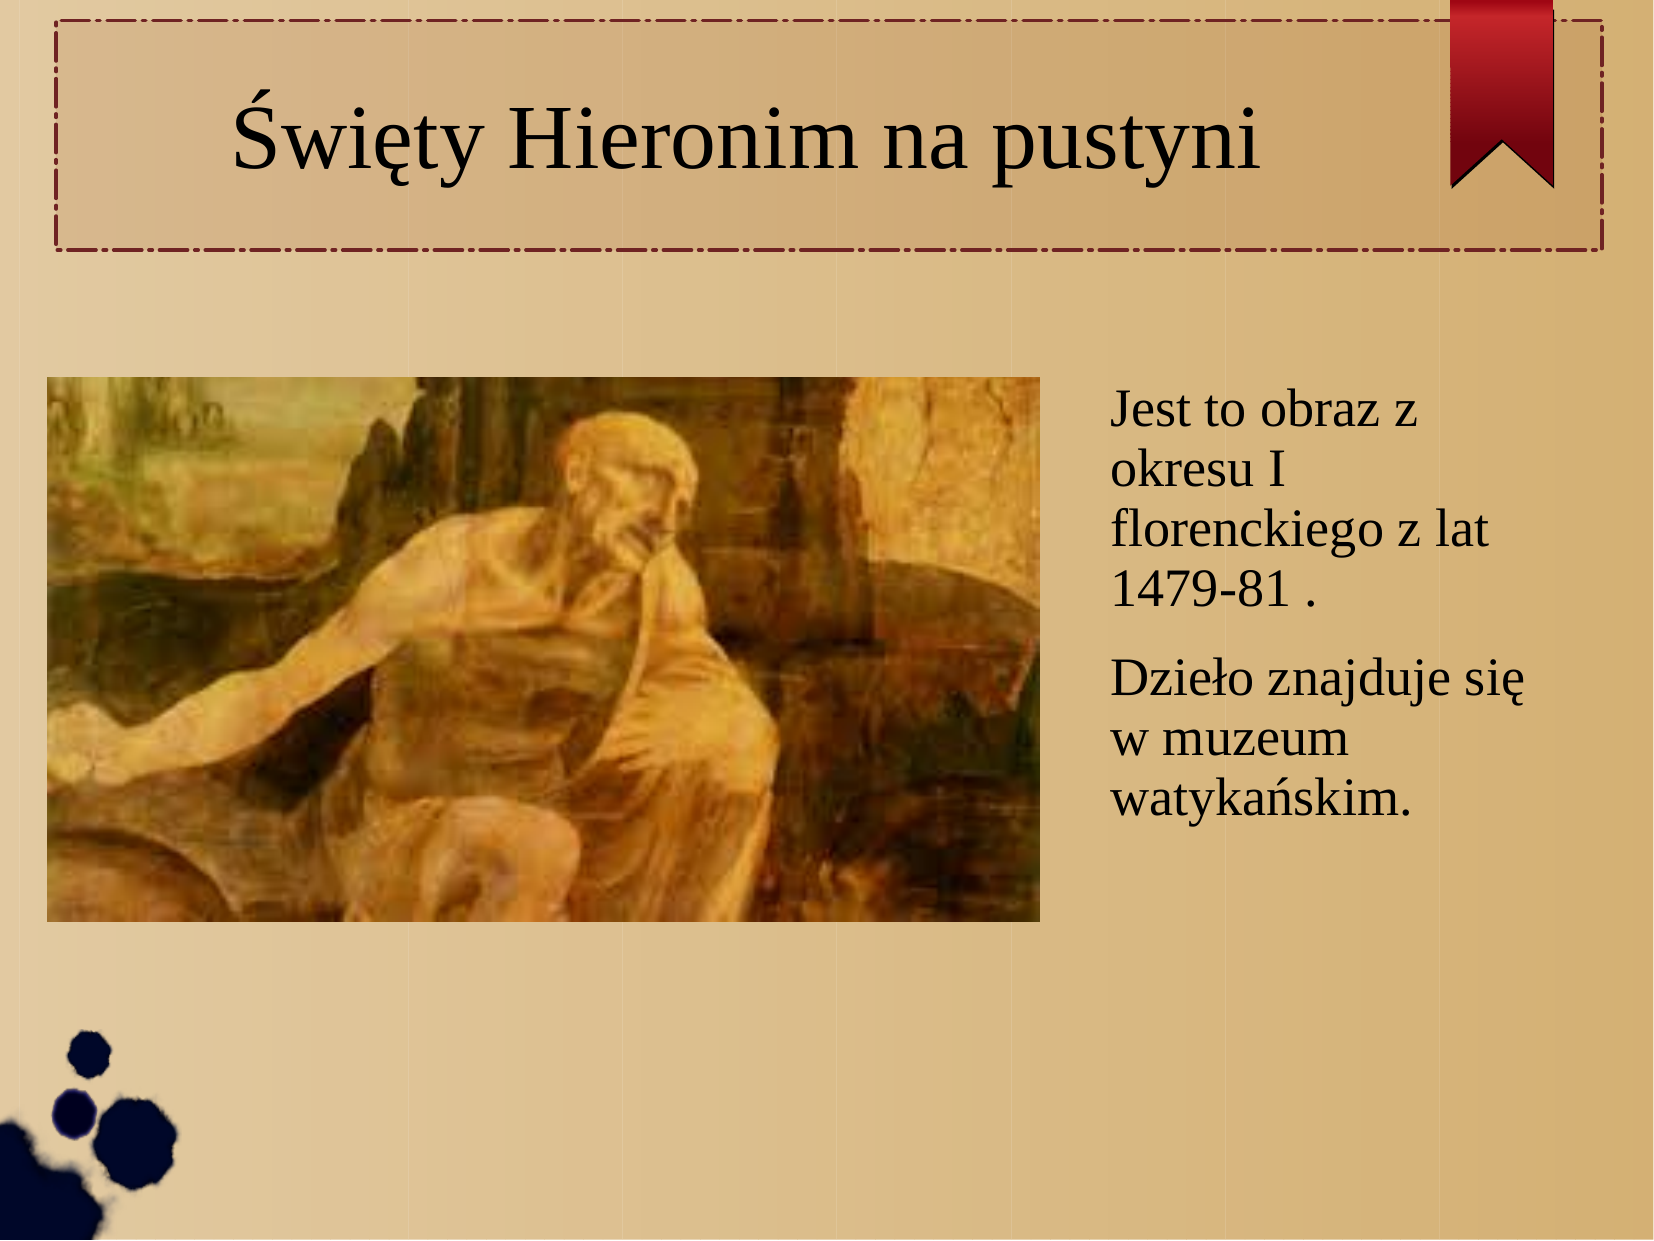

# Święty Hieronim na pustyni
Jest to obraz z okresu I florenckiego z lat 1479-81 .
Dzieło znajduje się w muzeum watykańskim.